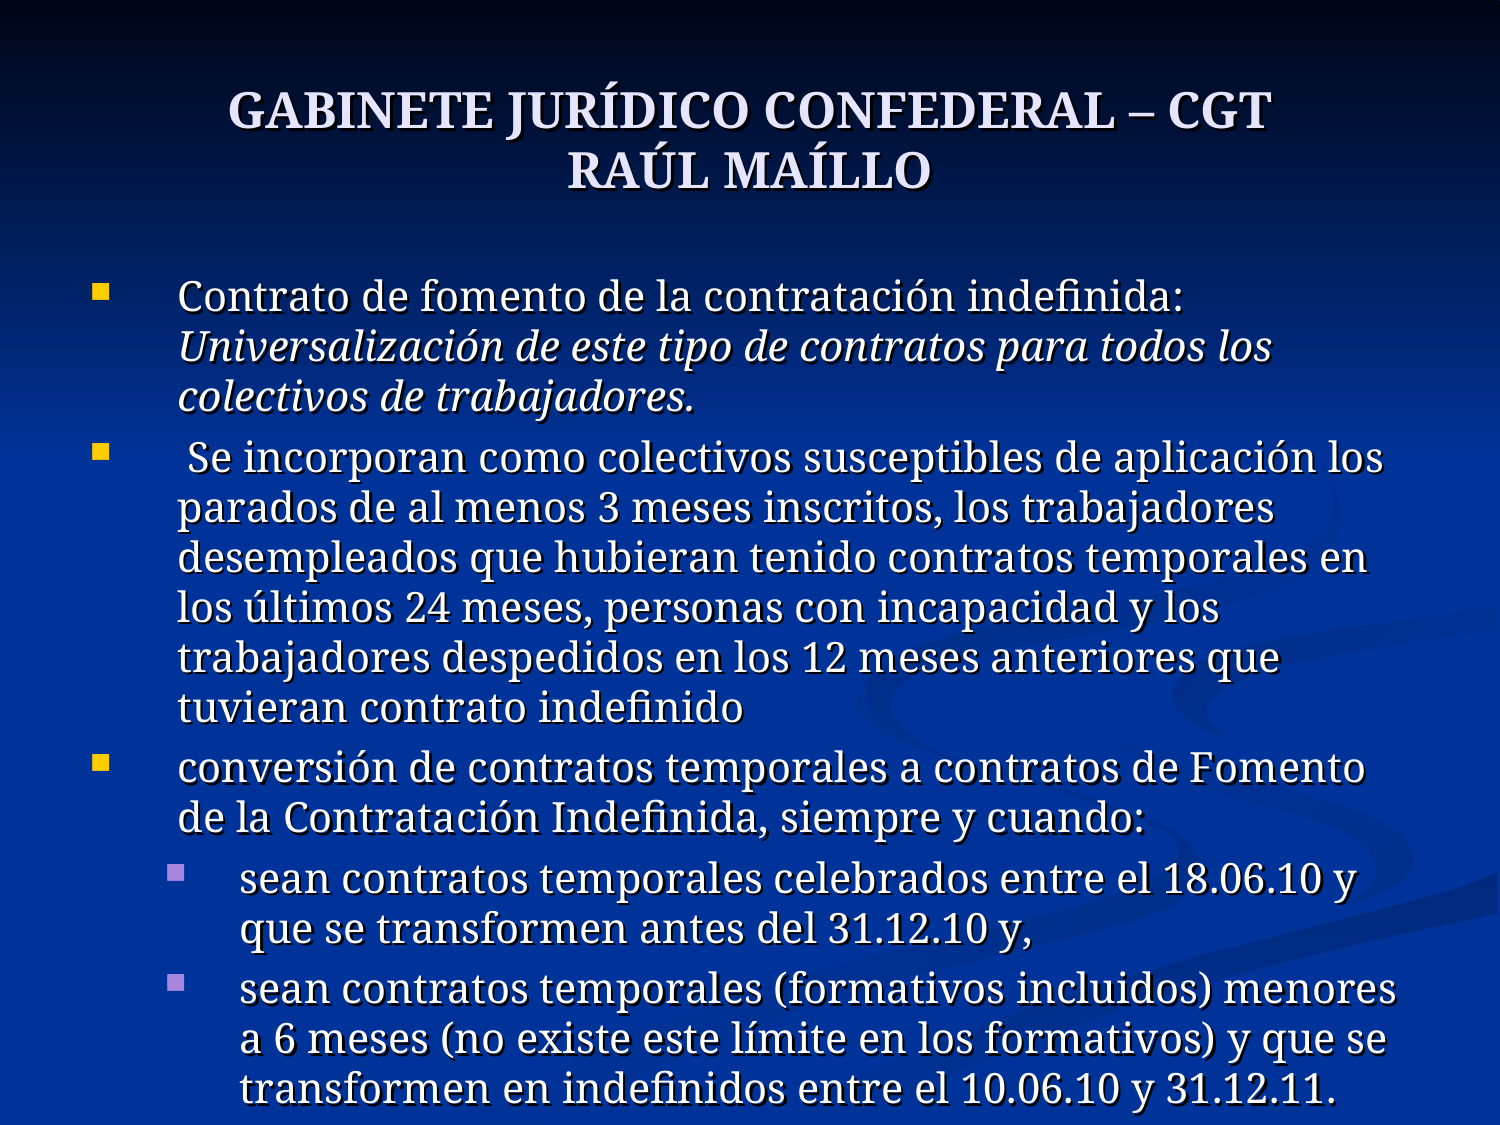

# GABINETE JURÍDICO CONFEDERAL – CGT RAÚL MAÍLLO
Contrato de fomento de la contratación indefinida: Universalización de este tipo de contratos para todos los colectivos de trabajadores.
 Se incorporan como colectivos susceptibles de aplicación los parados de al menos 3 meses inscritos, los trabajadores desempleados que hubieran tenido contratos temporales en los últimos 24 meses, personas con incapacidad y los trabajadores despedidos en los 12 meses anteriores que tuvieran contrato indefinido
conversión de contratos temporales a contratos de Fomento de la Contratación Indefinida, siempre y cuando:
sean contratos temporales celebrados entre el 18.06.10 y que se transformen antes del 31.12.10 y,
sean contratos temporales (formativos incluidos) menores a 6 meses (no existe este límite en los formativos) y que se transformen en indefinidos entre el 10.06.10 y 31.12.11.